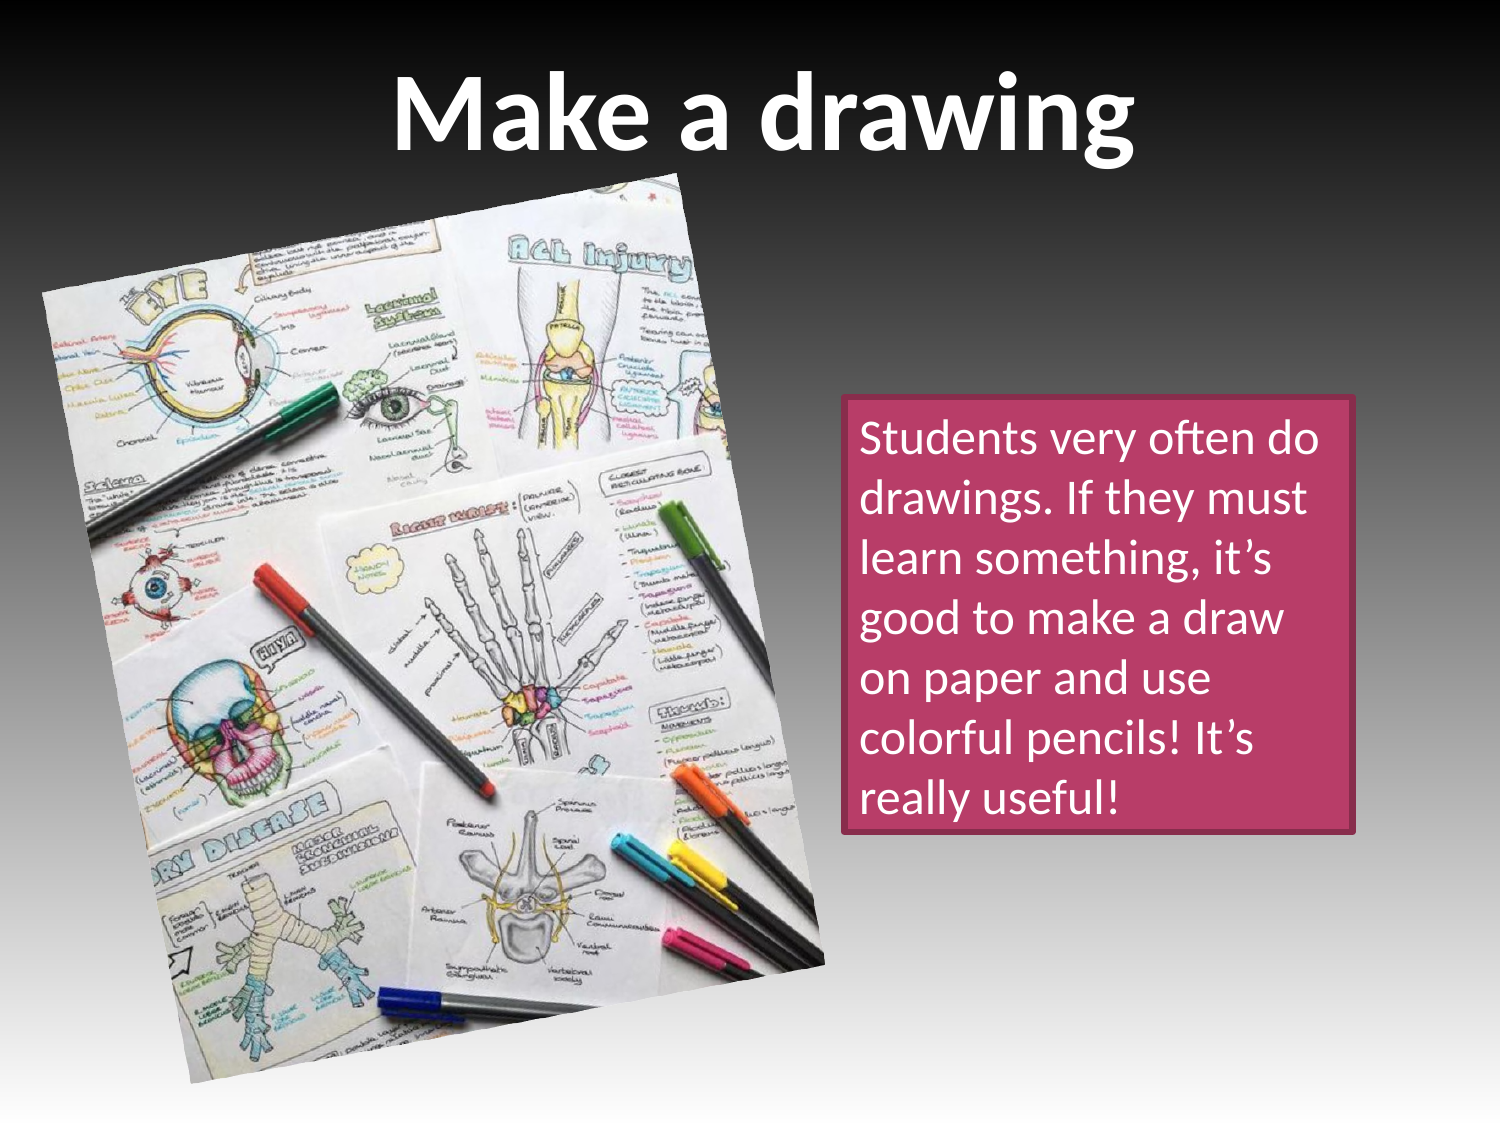

Make a drawing
Students very often do drawings. If they must learn something, it’s good to make a draw on paper and use colorful pencils! It’s really useful!